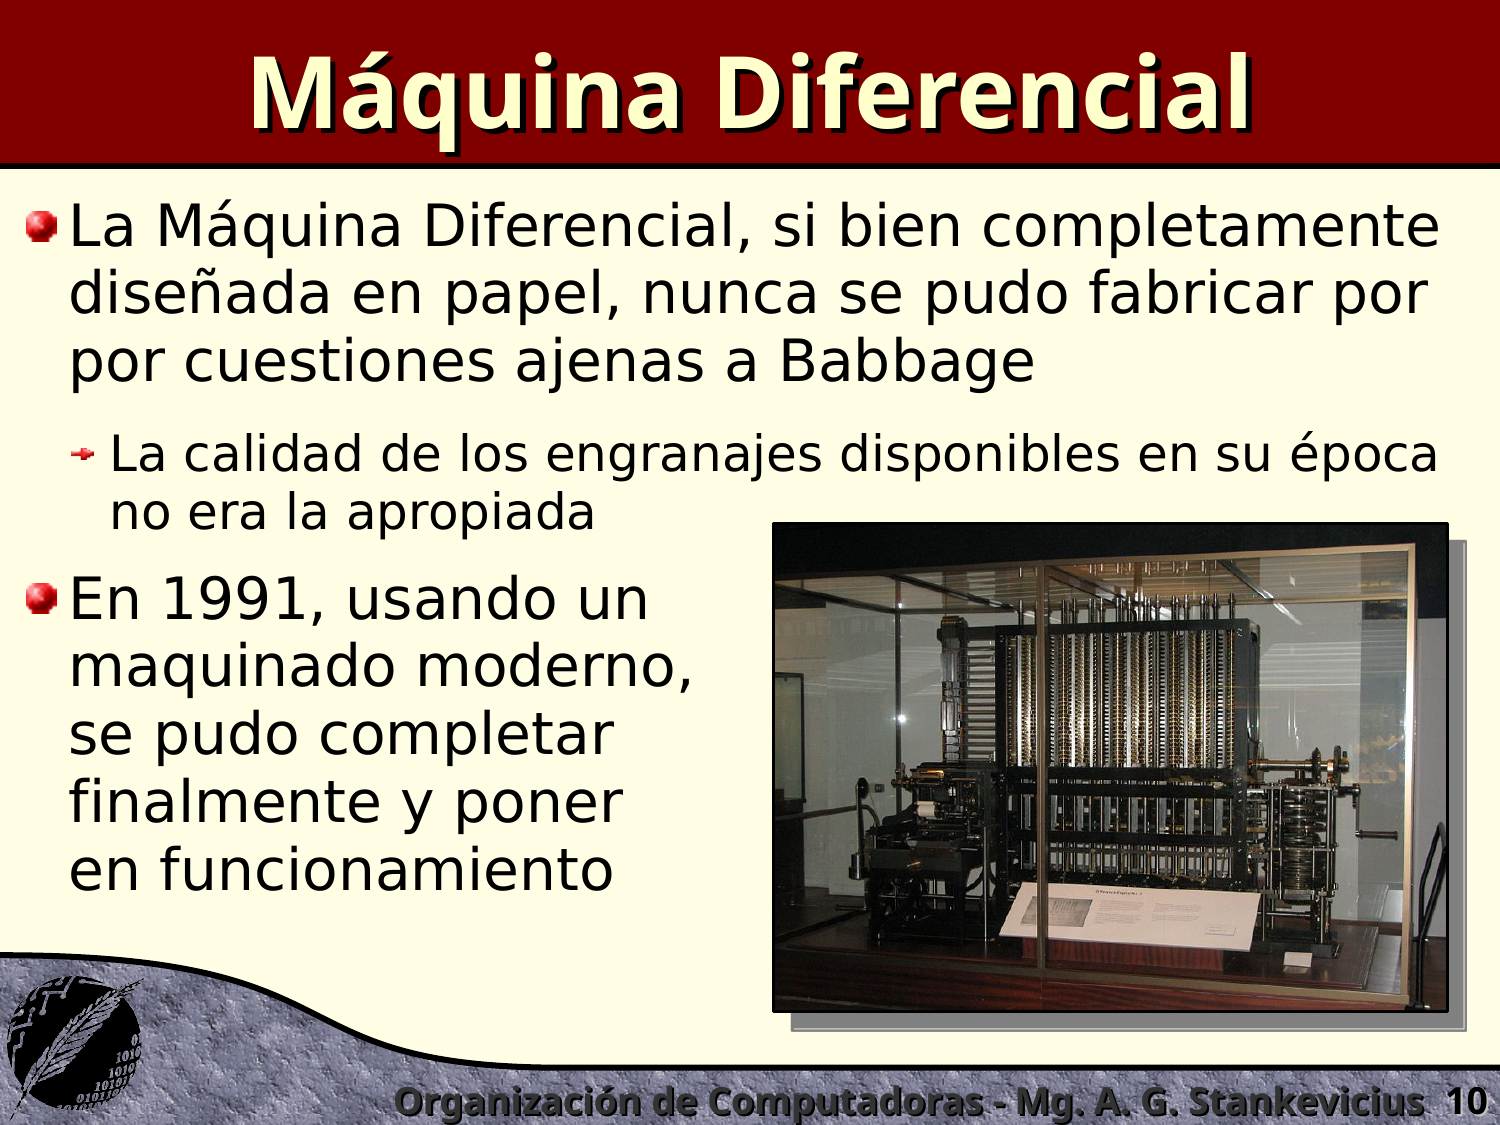

# Máquina Diferencial
La Máquina Diferencial, si bien completamente diseñada en papel, nunca se pudo fabricar por por cuestiones ajenas a Babbage
La calidad de los engranajes disponibles en su época no era la apropiada
En 1991, usando un
maquinado moderno,
se pudo completar
finalmente y poner
en funcionamiento
10